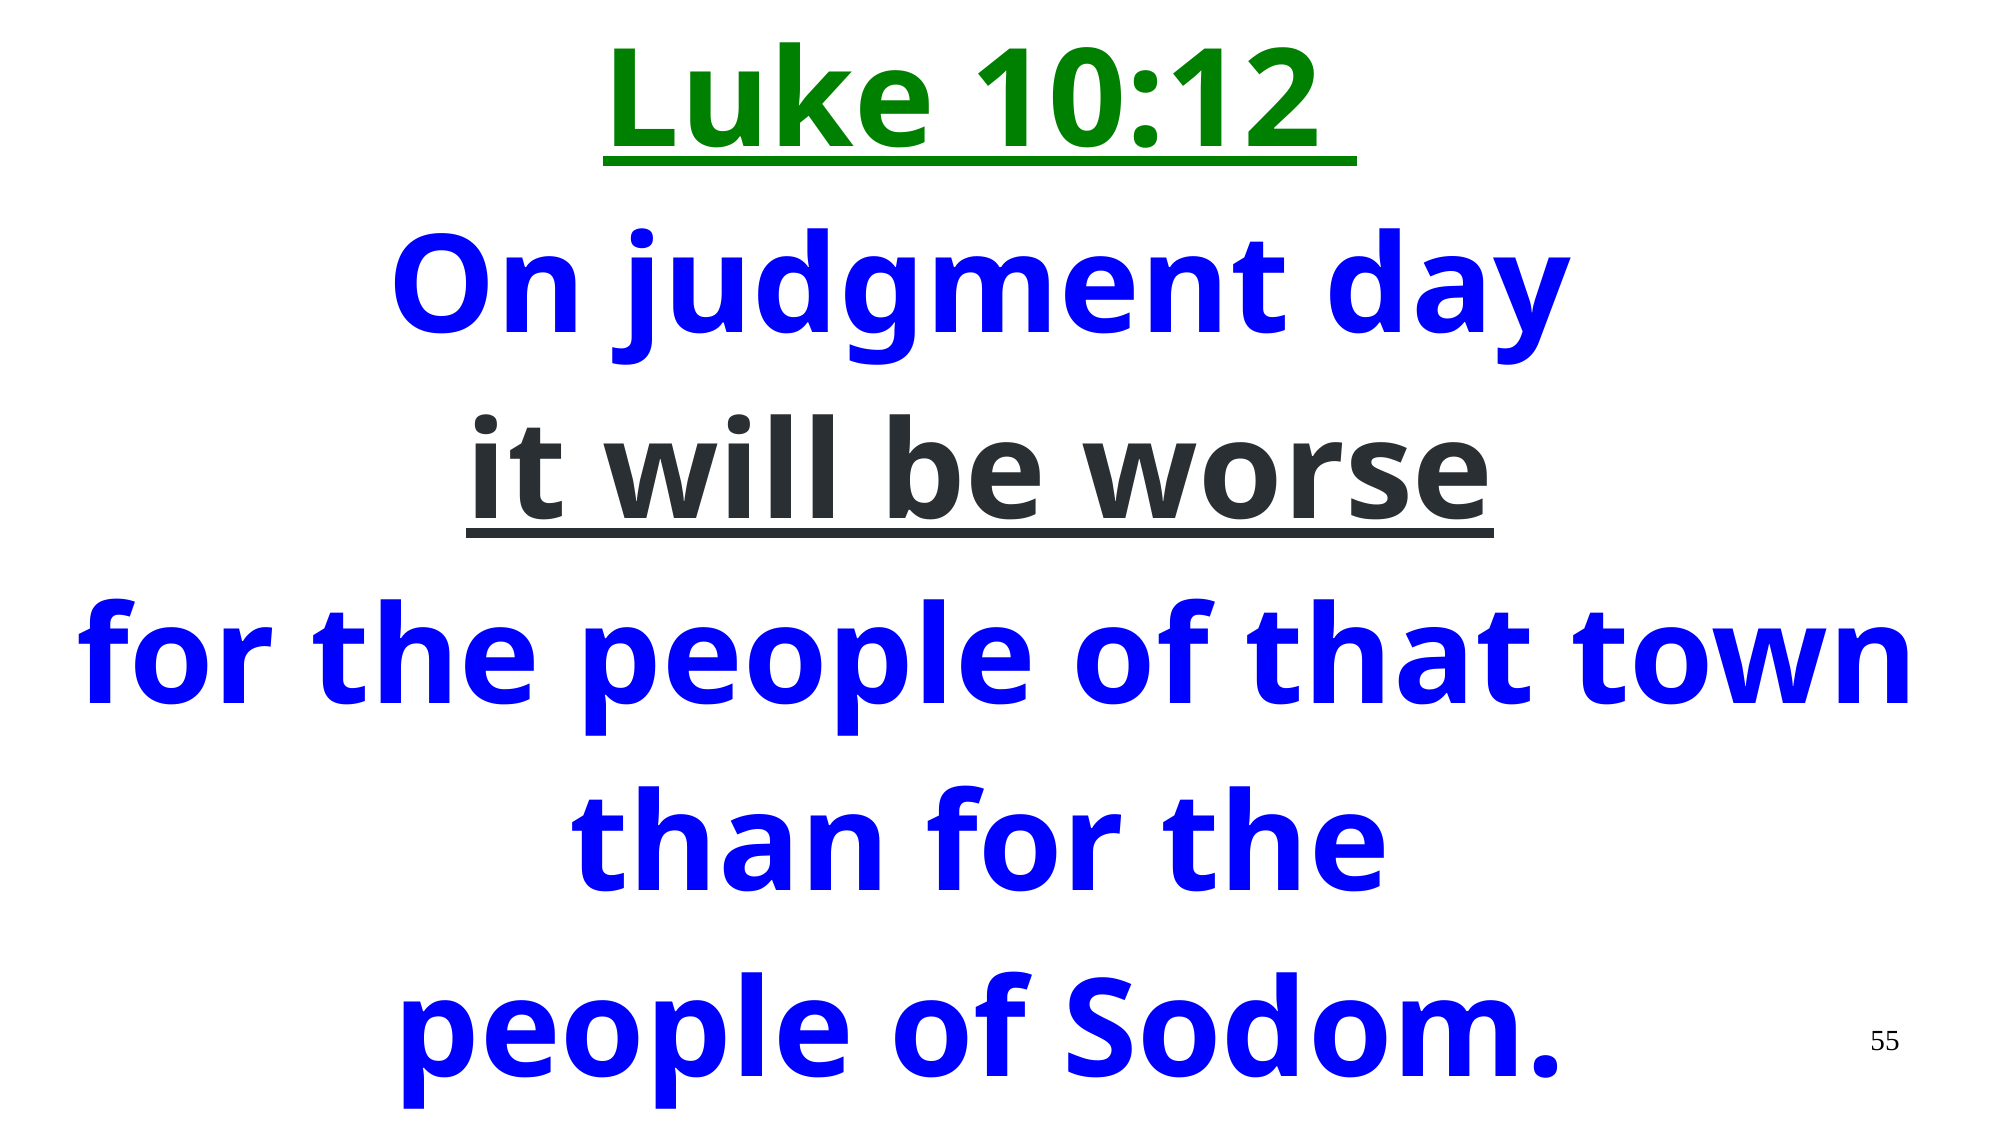

# Luke 10:12 On judgment day it will be worse for the people of that town than for the people of Sodom.
55